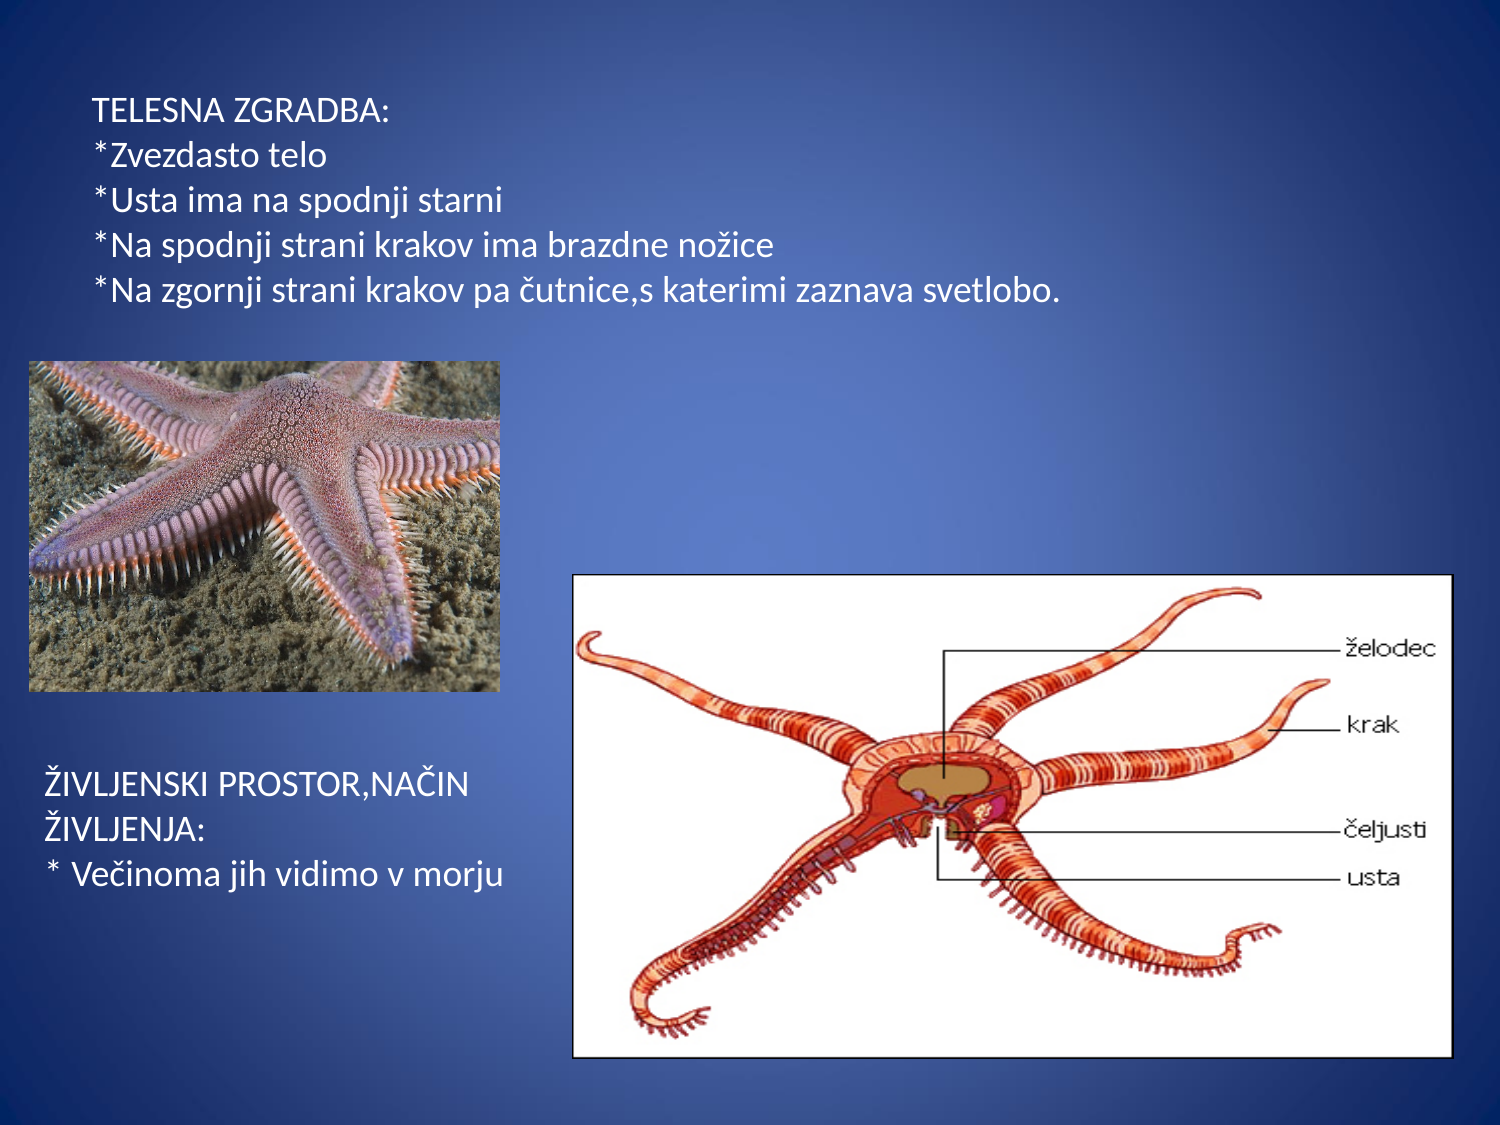

#
TELESNA ZGRADBA:
*Zvezdasto telo
*Usta ima na spodnji starni
*Na spodnji strani krakov ima brazdne nožice
*Na zgornji strani krakov pa čutnice,s katerimi zaznava svetlobo.
ŽIVLJENSKI PROSTOR,NAČIN ŽIVLJENJA:
* Večinoma jih vidimo v morju